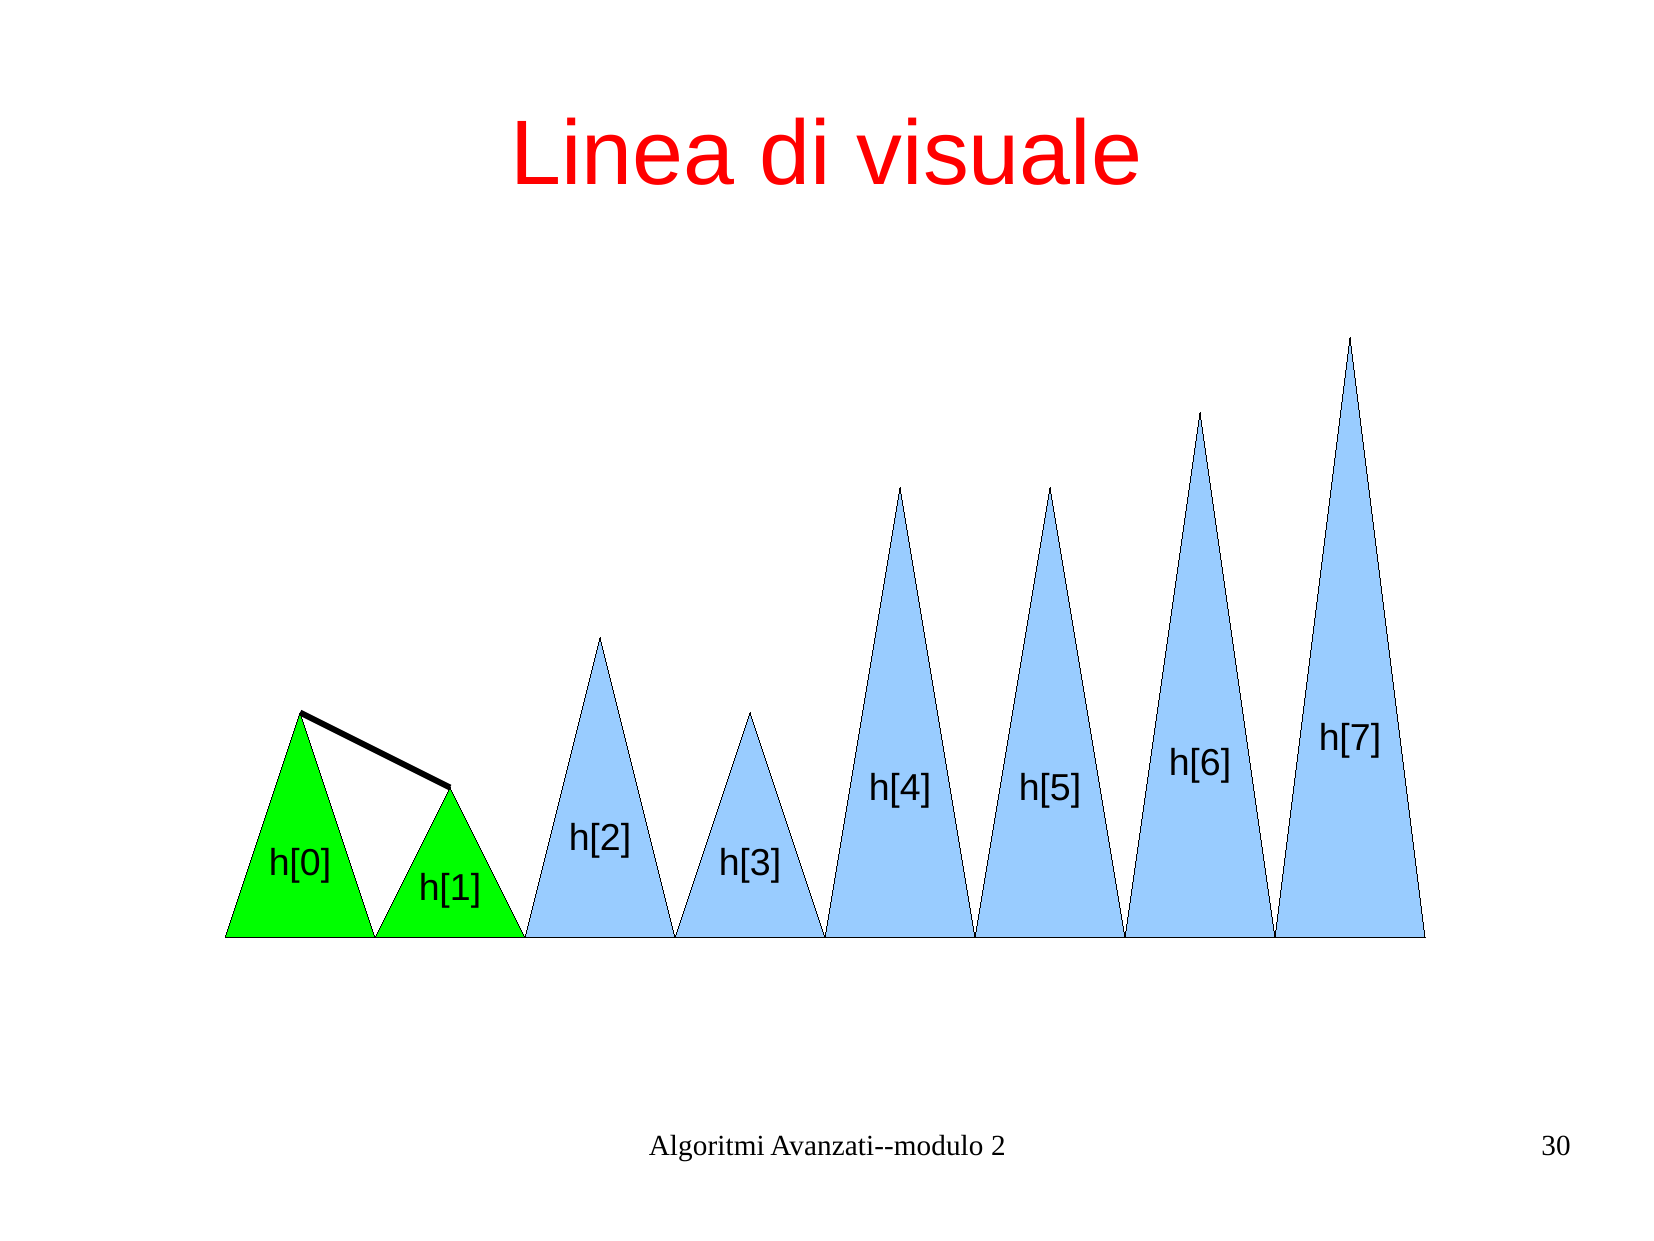

# Linea di visuale
h[7]
h[6]
h[4]
h[5]
h[2]
h[0]
h[3]
h[1]
Algoritmi Avanzati--modulo 2
30